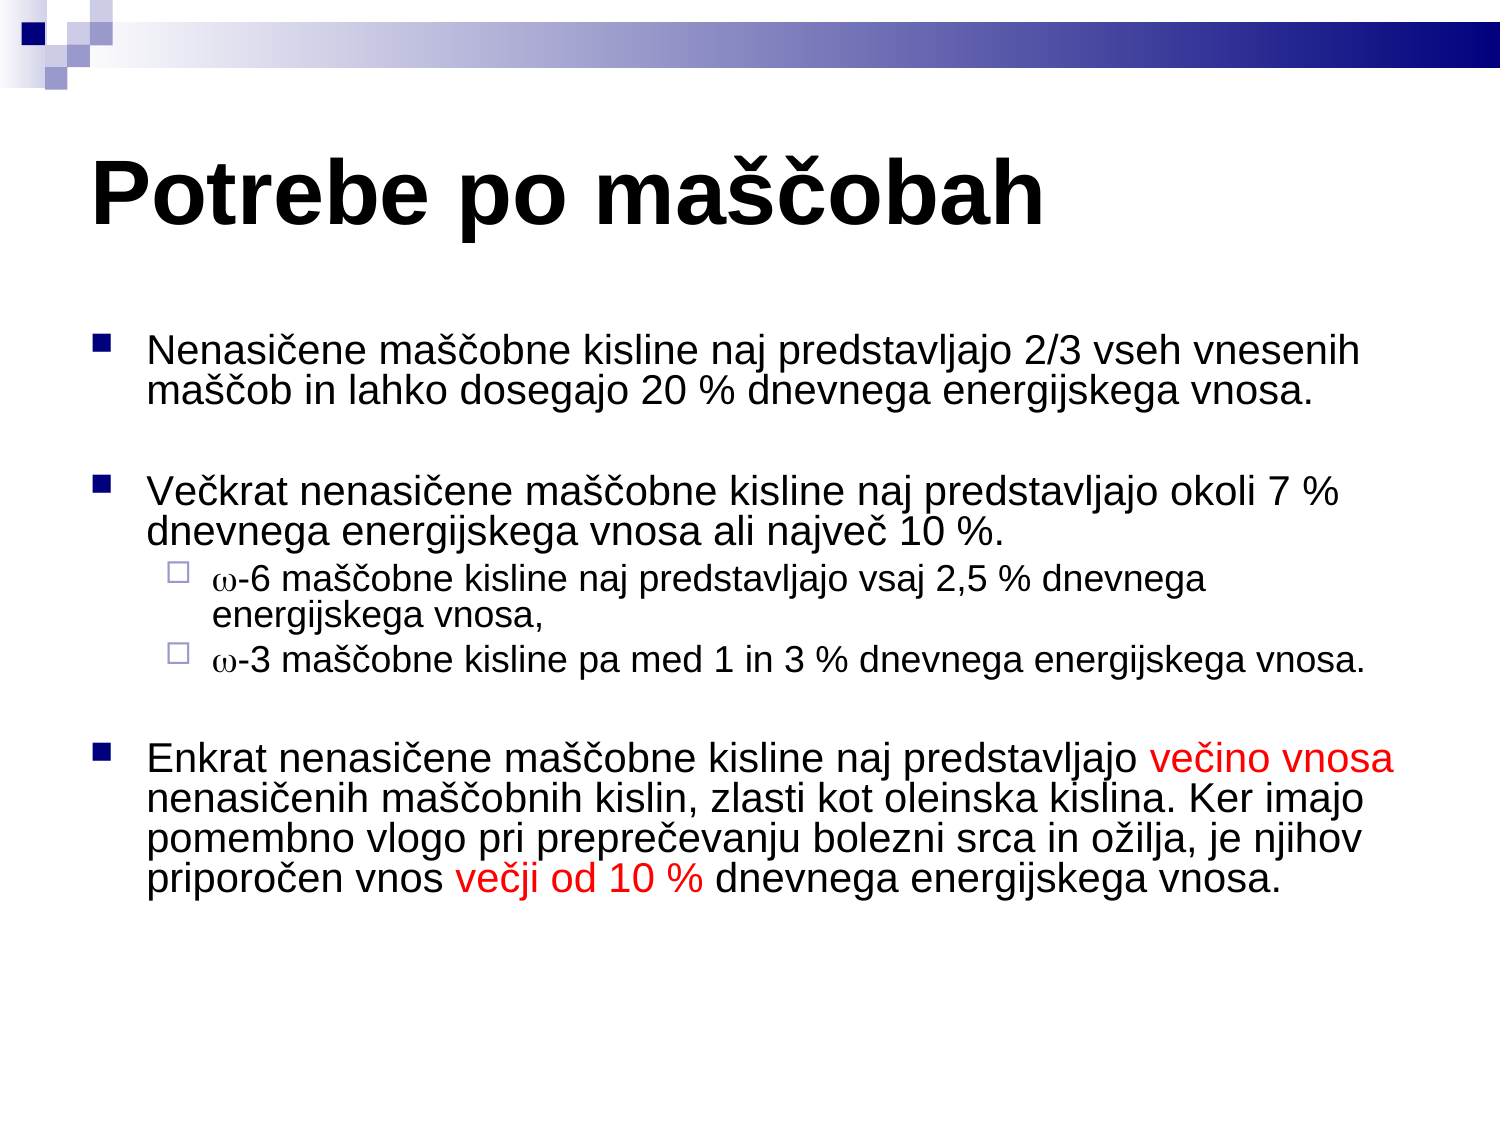

# Potrebe po maščobah
Nenasičene maščobne kisline naj predstavljajo 2/3 vseh vnesenih maščob in lahko dosegajo 20 % dnevnega energijskega vnosa.
Večkrat nenasičene maščobne kisline naj predstavljajo okoli 7 % dnevnega energijskega vnosa ali največ 10 %.
-6 maščobne kisline naj predstavljajo vsaj 2,5 % dnevnega energijskega vnosa,
-3 maščobne kisline pa med 1 in 3 % dnevnega energijskega vnosa.
Enkrat nenasičene maščobne kisline naj predstavljajo večino vnosa nenasičenih maščobnih kislin, zlasti kot oleinska kislina. Ker imajo pomembno vlogo pri preprečevanju bolezni srca in ožilja, je njihov priporočen vnos večji od 10 % dnevnega energijskega vnosa.